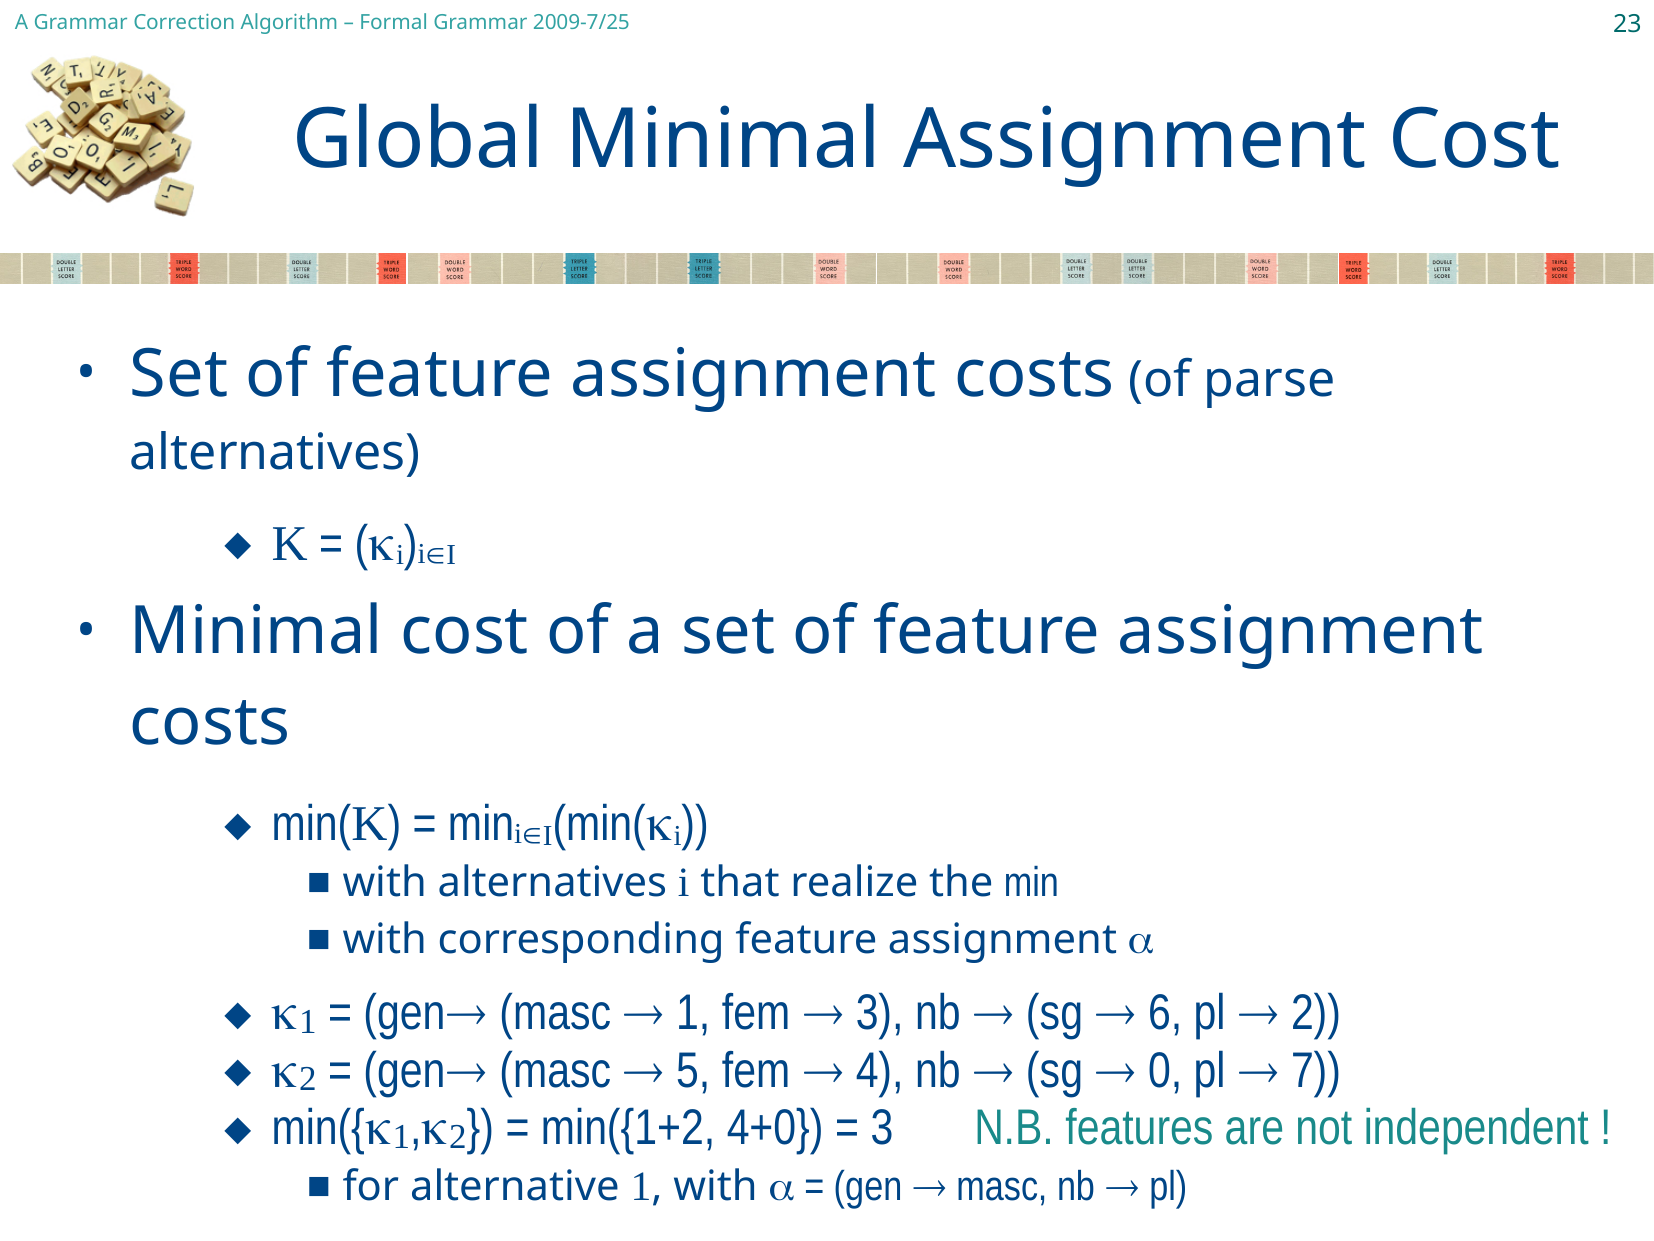

23
# Global Minimal Assignment Cost
Set of feature assignment costs (of parse alternatives)
K = (κi)i∈I
Minimal cost of a set of feature assignment costs
min(K) = mini∈I(min(κi))
with alternatives i that realize the min
with corresponding feature assignment α
κ1 = (gen (masc  1, fem  3), nb  (sg  6, pl  2))
κ2 = (gen (masc  5, fem  4), nb  (sg  0, pl  7))
min({κ1,κ2}) = min({1+2, 4+0}) = 3 N.B. features are not independent !
for alternative 1, with α = (gen  masc, nb  pl)
∃ parse with null correction cost ⇒ grammatical